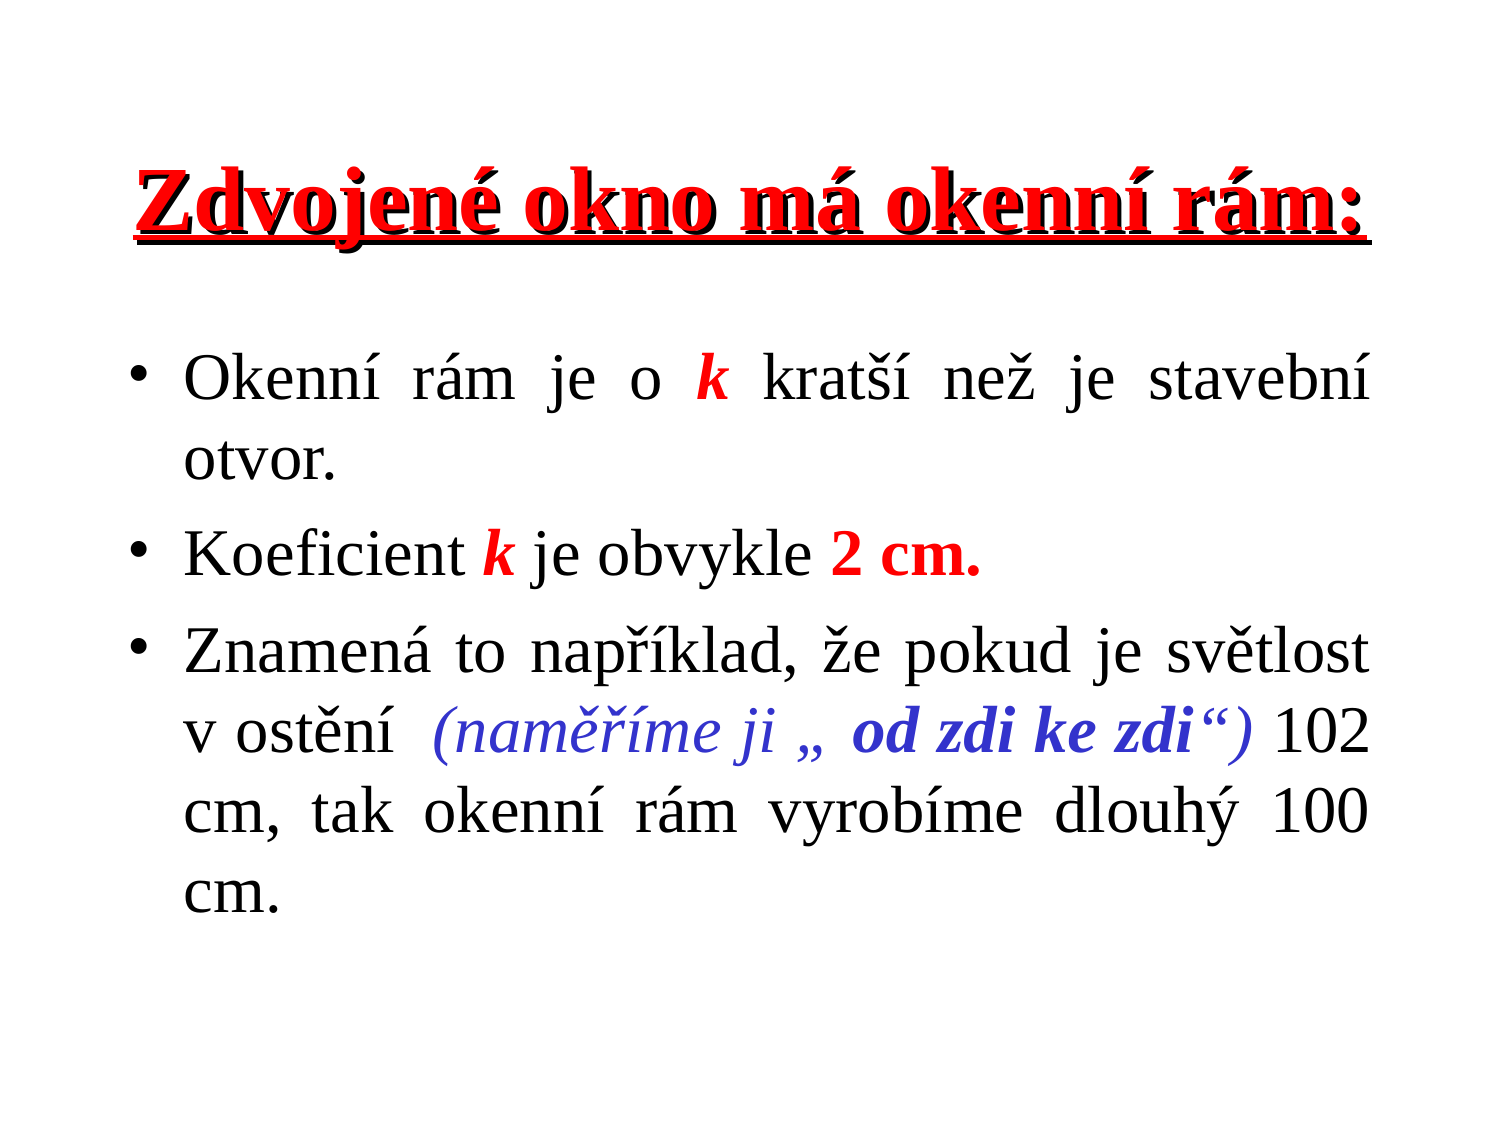

# Zdvojené okno má okenní rám:
Okenní rám je o k kratší než je stavební otvor.
Koeficient k je obvykle 2 cm.
Znamená to například, že pokud je světlost v ostění (naměříme ji „ od zdi ke zdi“) 102 cm, tak okenní rám vyrobíme dlouhý 100 cm.